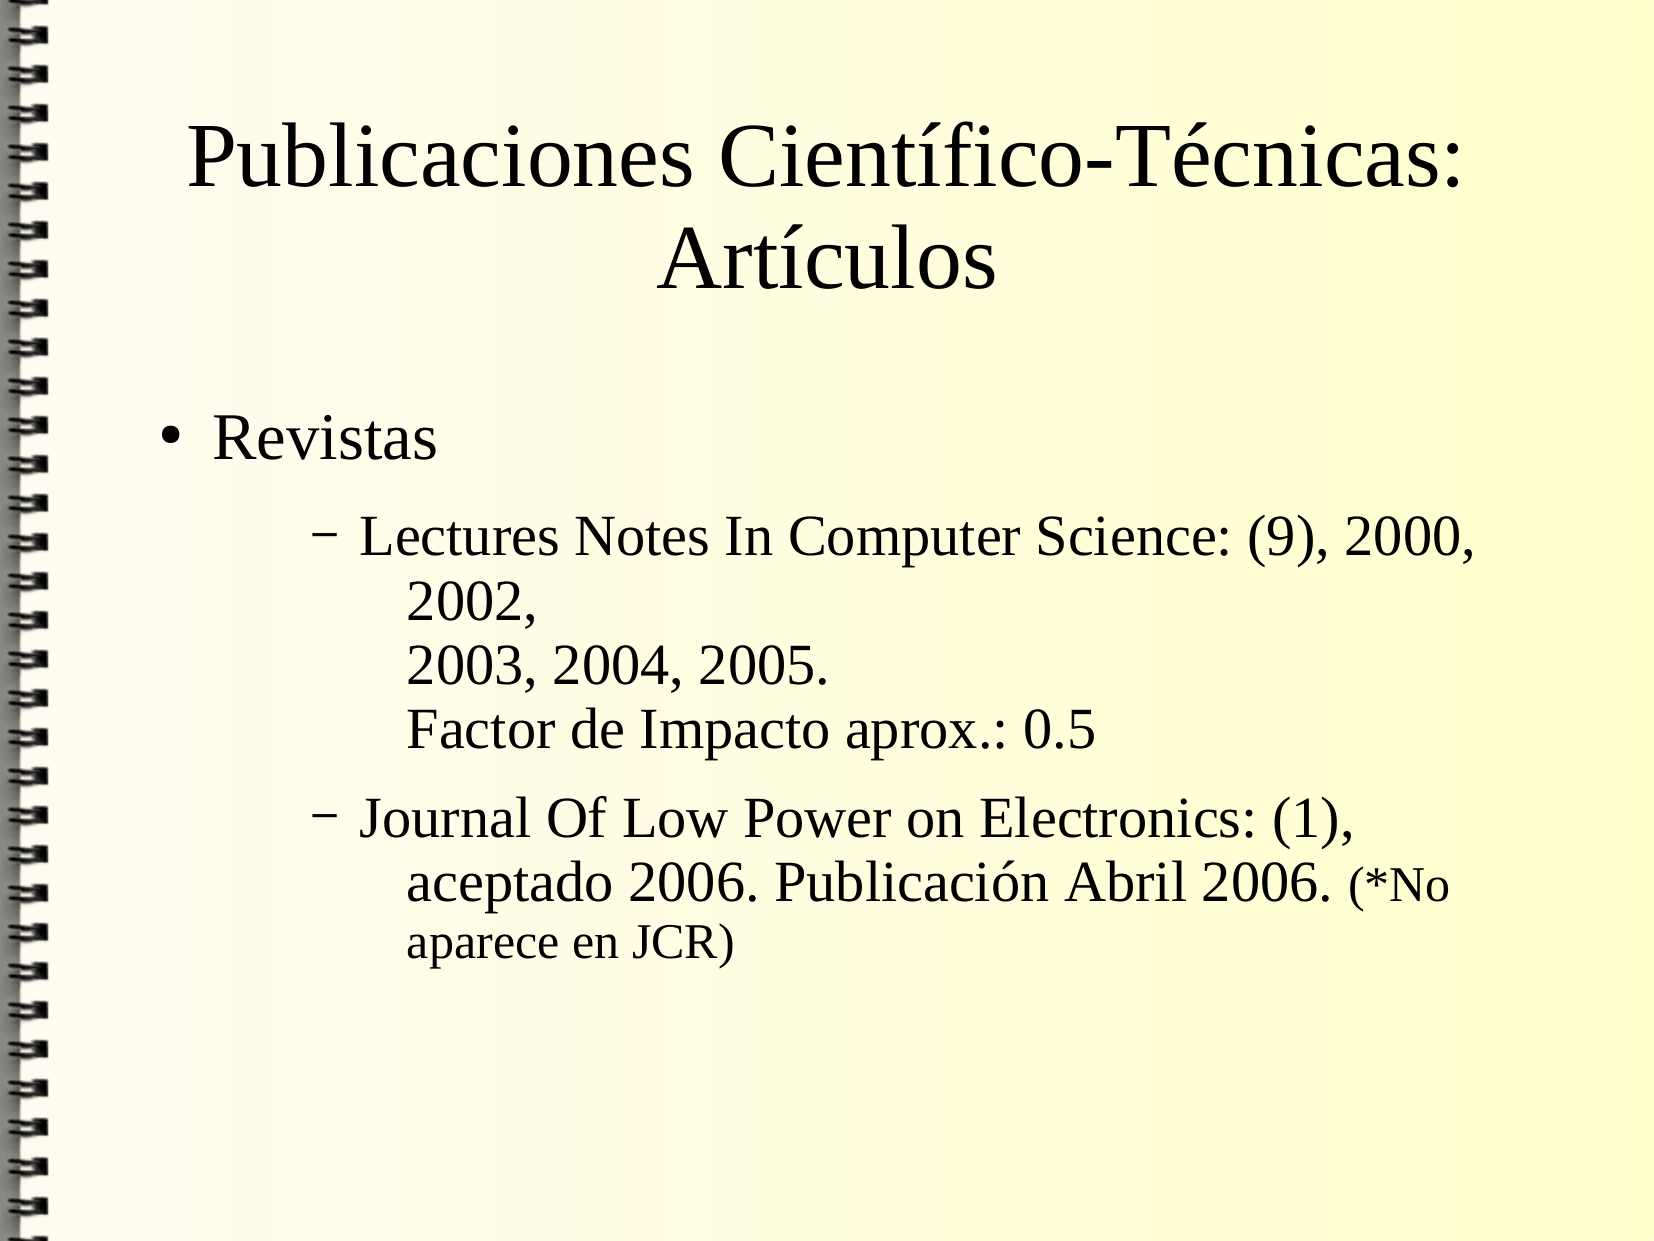

# Publicaciones Científico-Técnicas: Artículos
Revistas
Lectures Notes In Computer Science: (9), 2000, 2002,
2003, 2004, 2005.
Factor de Impacto aprox.: 0.5
Journal Of Low Power on Electronics: (1), aceptado 2006. Publicación Abril 2006. (*No aparece en JCR)